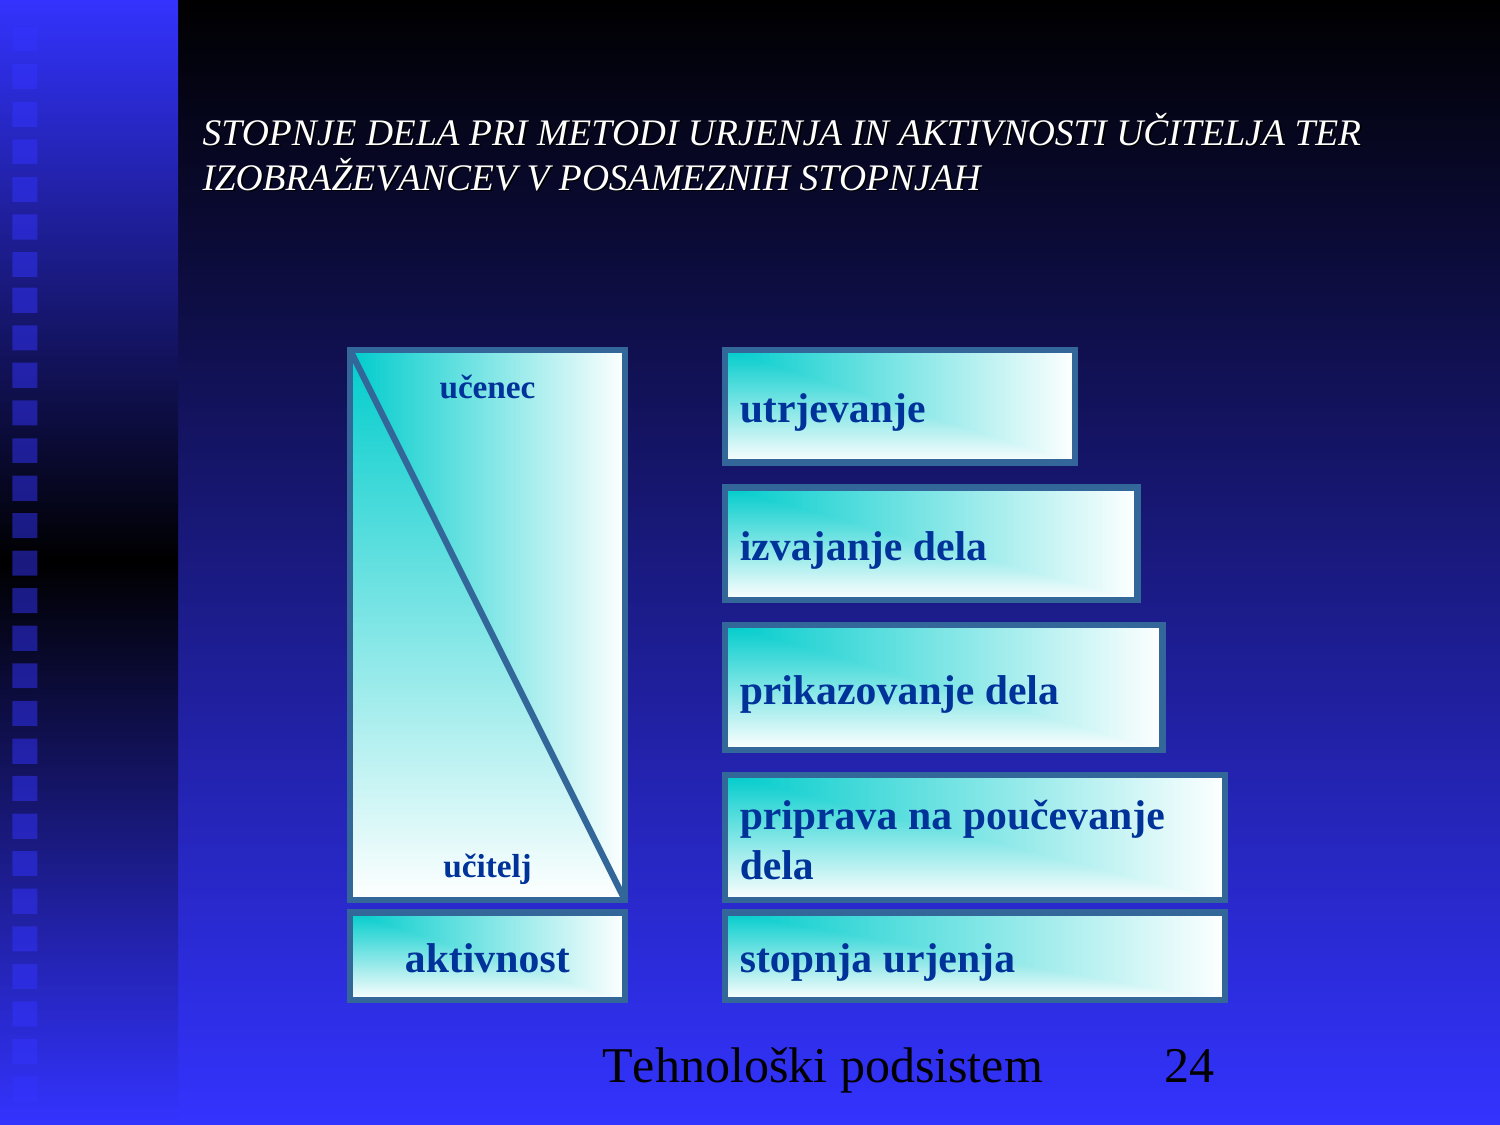

# STOPNJE DELA PRI METODI URJENJA IN AKTIVNOSTI UČITELJA TER IZOBRAŽEVANCEV V POSAMEZNIH STOPNJAH
učenec
učitelj
utrjevanje
izvajanje dela
prikazovanje dela
priprava na poučevanje
dela
aktivnost
stopnja urjenja
Tehnološki podsistem
24